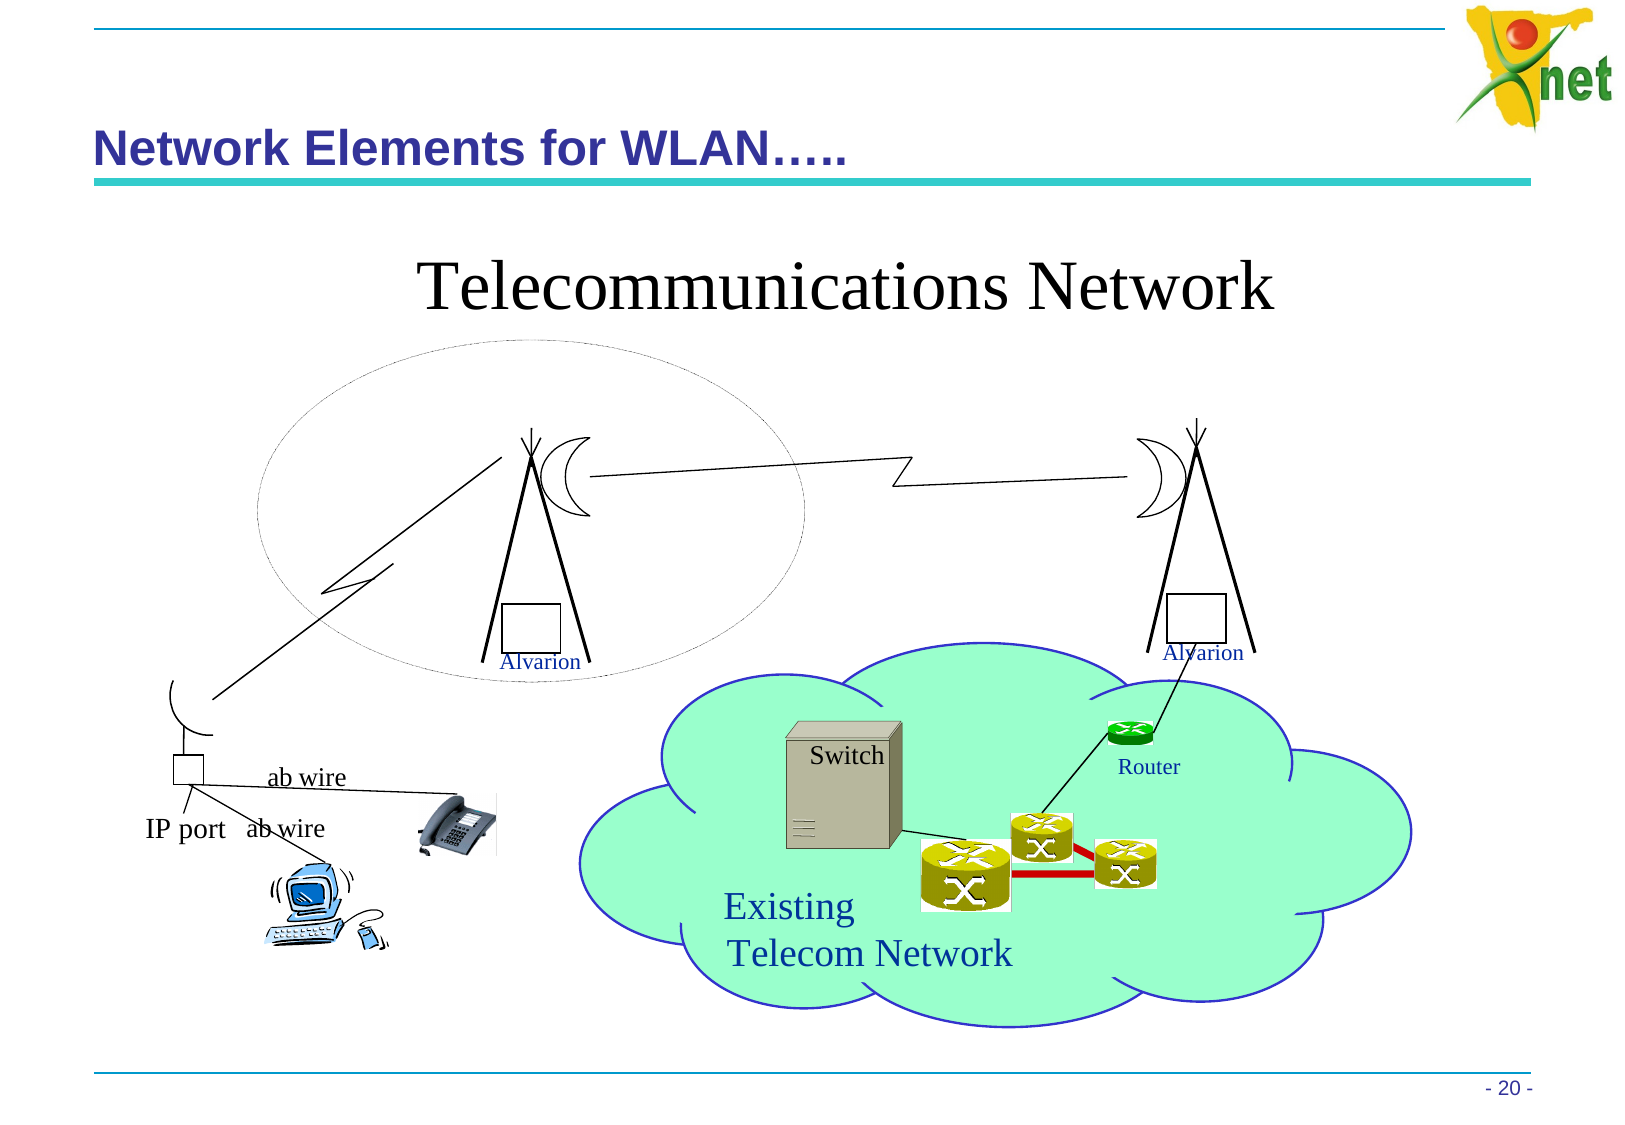

# Network Elements for WLAN…..
Telecommunications Network
Alvarion
Alvarion
Switch
Router
ab
 wire
IP port
ab
 wire
Existing
Telecom Network